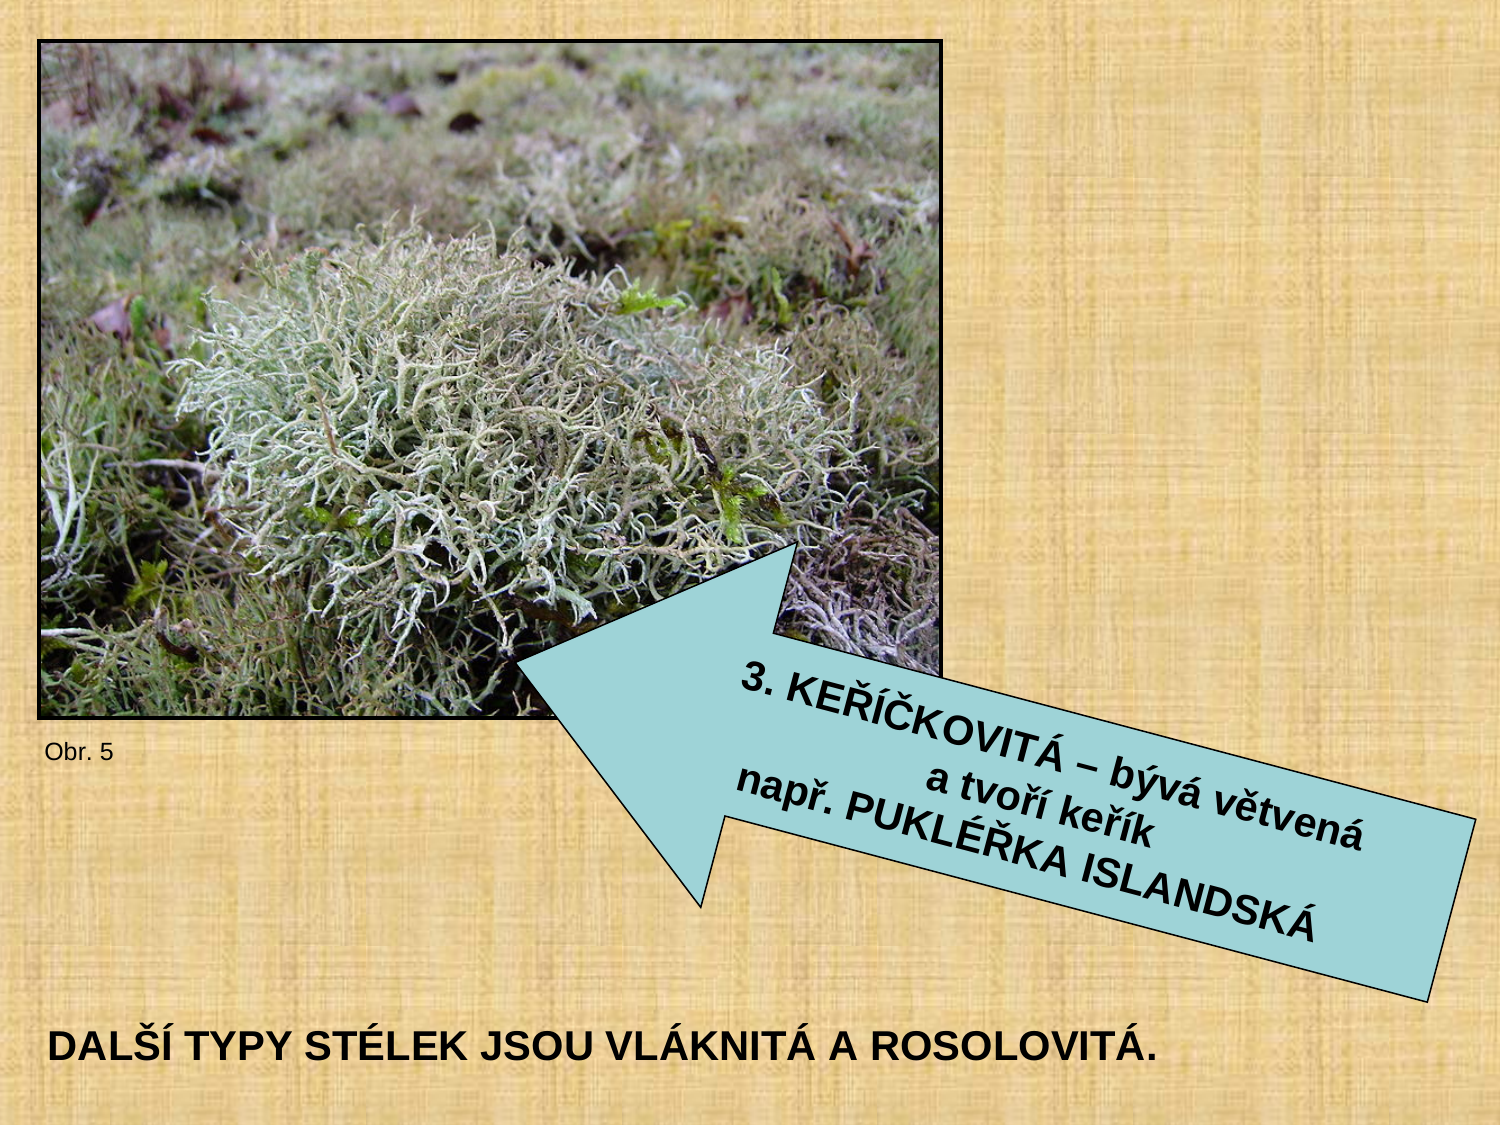

3. KEŘÍČKOVITÁ – bývá větvená
a tvoří keřík
např. PUKLÉŘKA ISLANDSKÁ
Obr. 5
DALŠÍ TYPY STÉLEK JSOU VLÁKNITÁ A ROSOLOVITÁ.